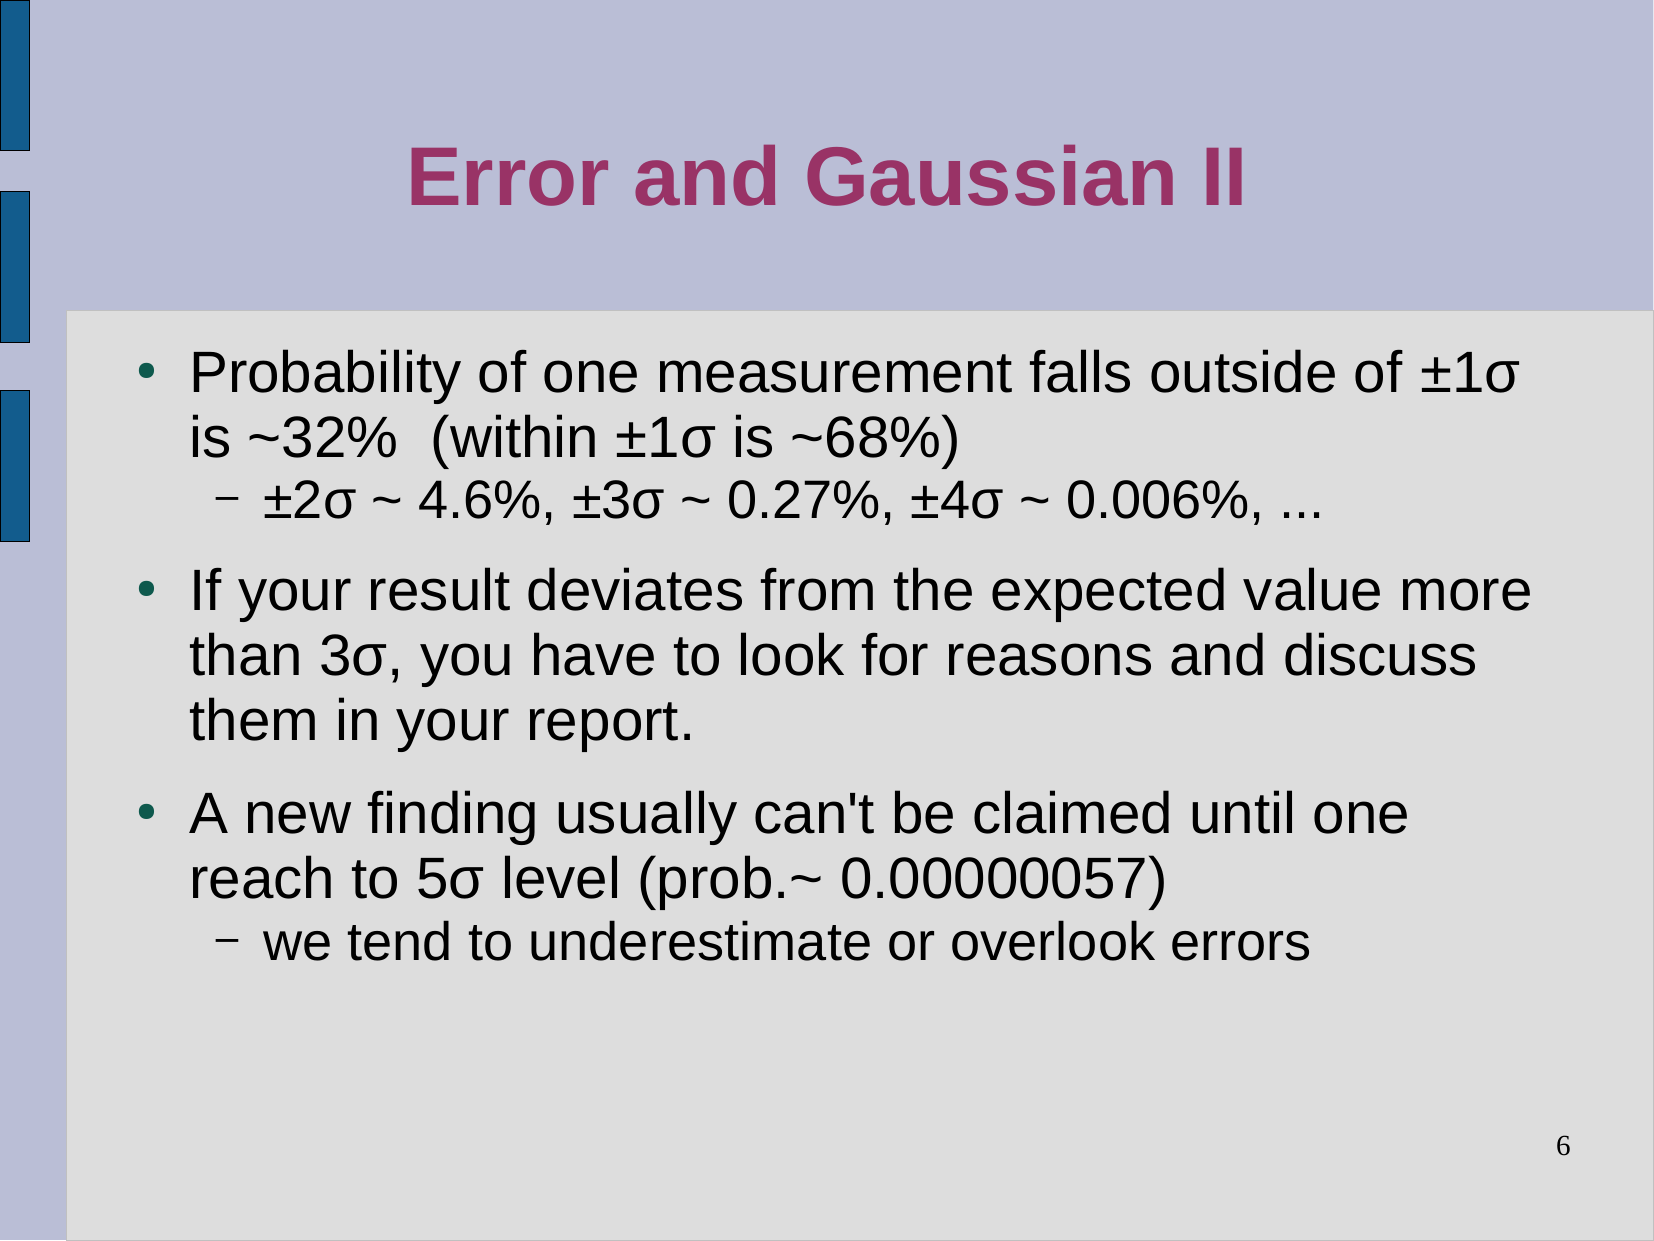

# Error and Gaussian II
Probability of one measurement falls outside of ±1σ is ~32% (within ±1σ is ~68%)
±2σ ~ 4.6%, ±3σ ~ 0.27%, ±4σ ~ 0.006%, ...
If your result deviates from the expected value more than 3σ, you have to look for reasons and discuss them in your report.
A new finding usually can't be claimed until one reach to 5σ level (prob.~ 0.00000057)
we tend to underestimate or overlook errors
6